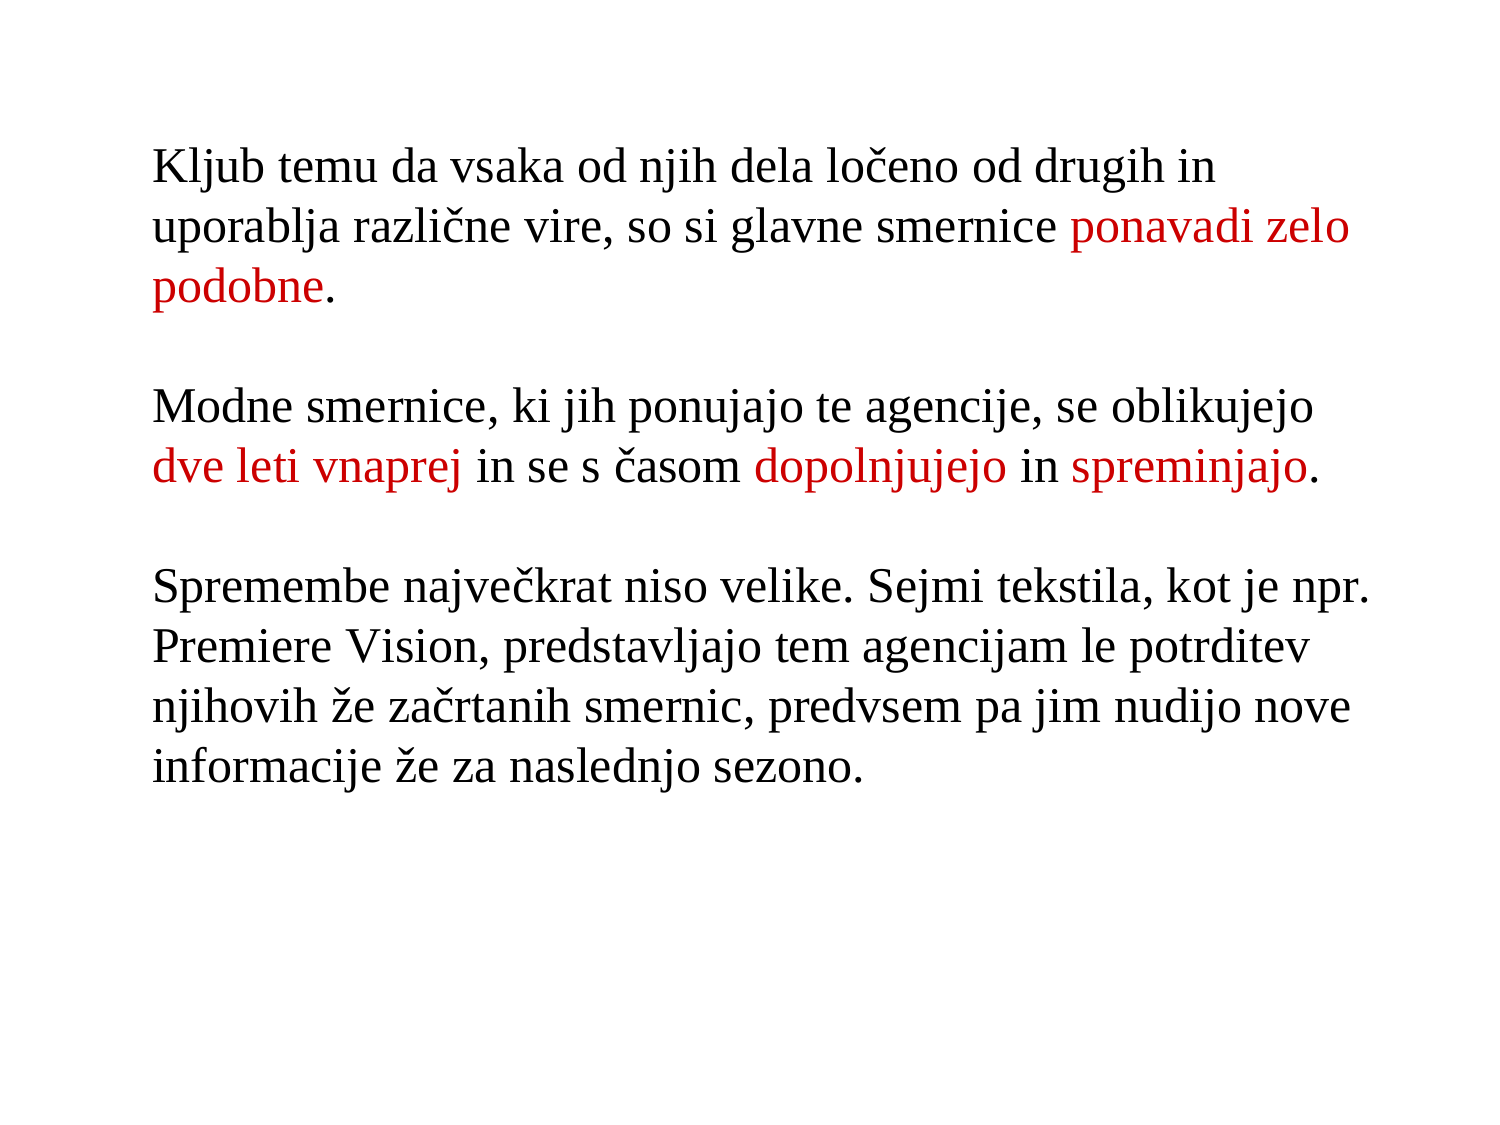

Kljub temu da vsaka od njih dela ločeno od drugih in uporablja različne vire, so si glavne smernice ponavadi zelo podobne.
Modne smernice, ki jih ponujajo te agencije, se oblikujejo dve leti vnaprej in se s časom dopolnjujejo in spreminjajo.
Spremembe največkrat niso velike. Sejmi tekstila, kot je npr. Premiere Vision, predstavljajo tem agencijam le potrditev njihovih že začrtanih smernic, predvsem pa jim nudijo nove informacije že za naslednjo sezono.